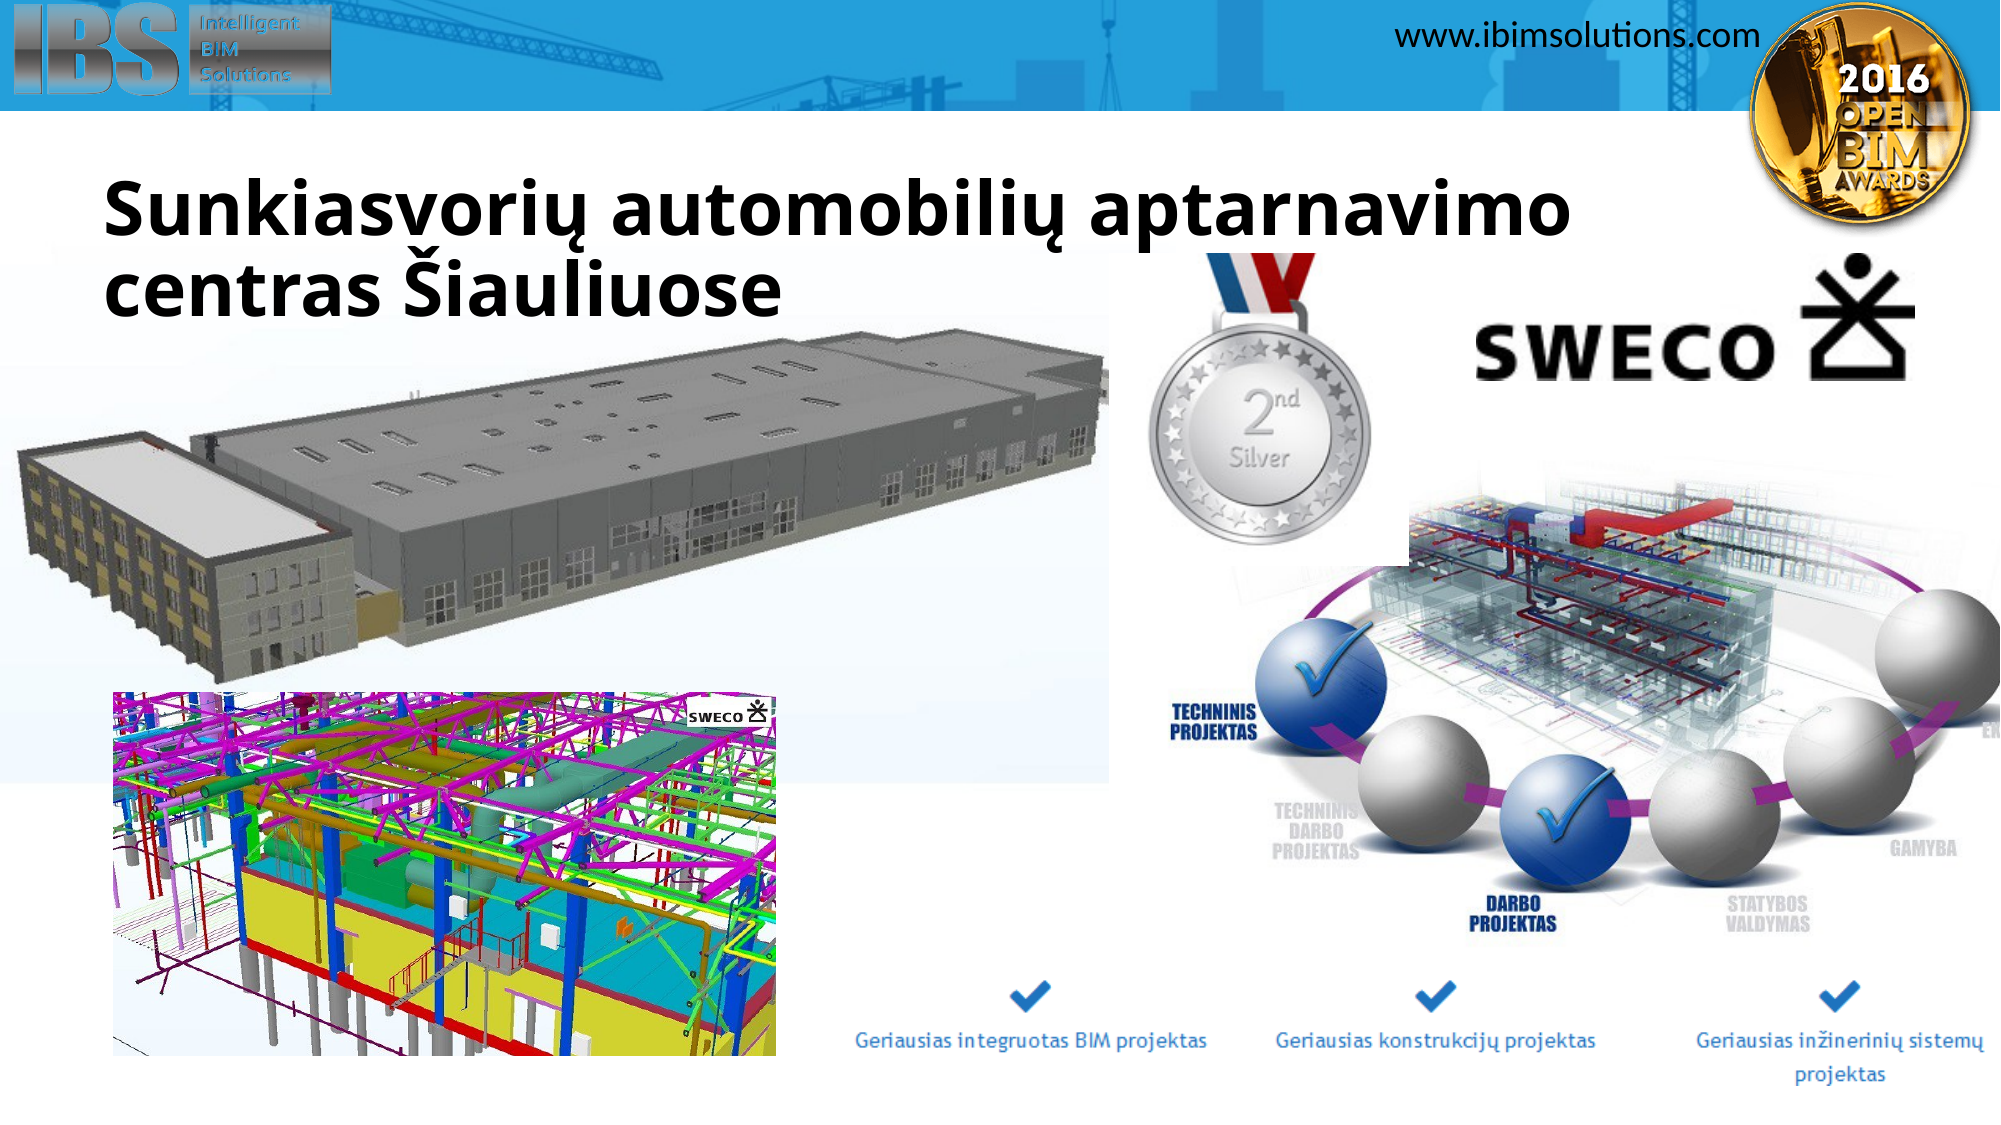

www.ibimsolutions.com
# Sunkiasvorių automobilių aptarnavimo centras Šiauliuose